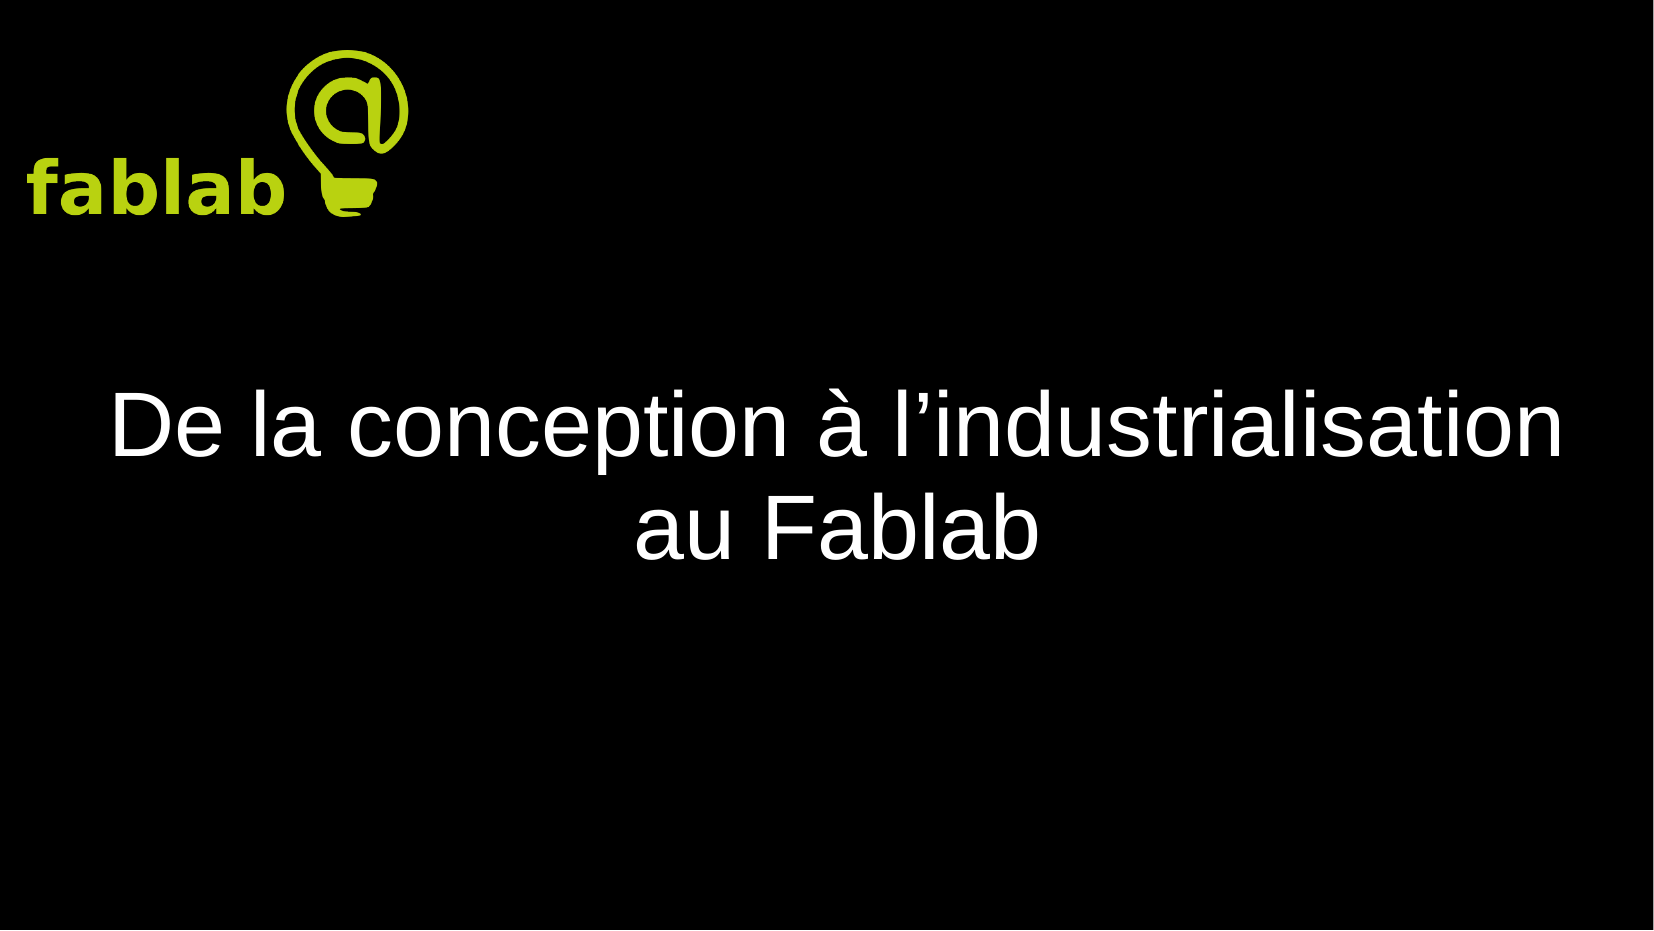

# De la conception à l’industrialisation au Fablab